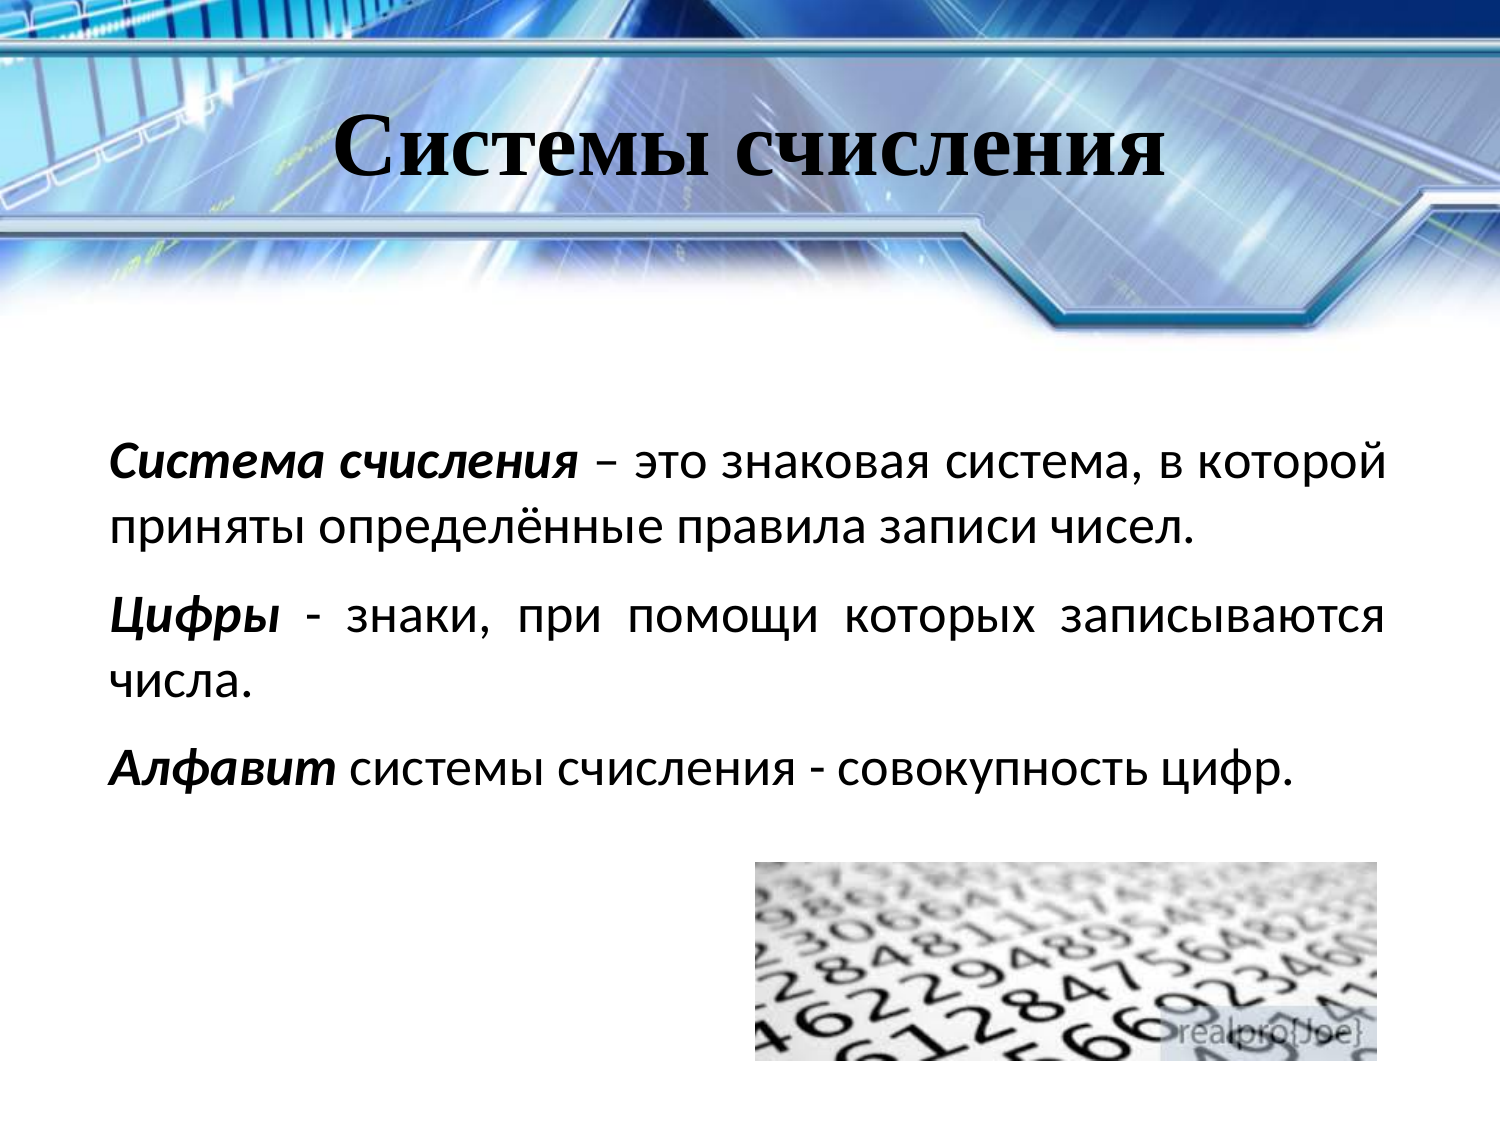

# Системы счисления
Система счисления – это знаковая система, в которой приняты определённые правила записи чисел.
Цифры - знаки, при помощи которых записываются числа.
Алфавит системы счисления - совокупность цифр.